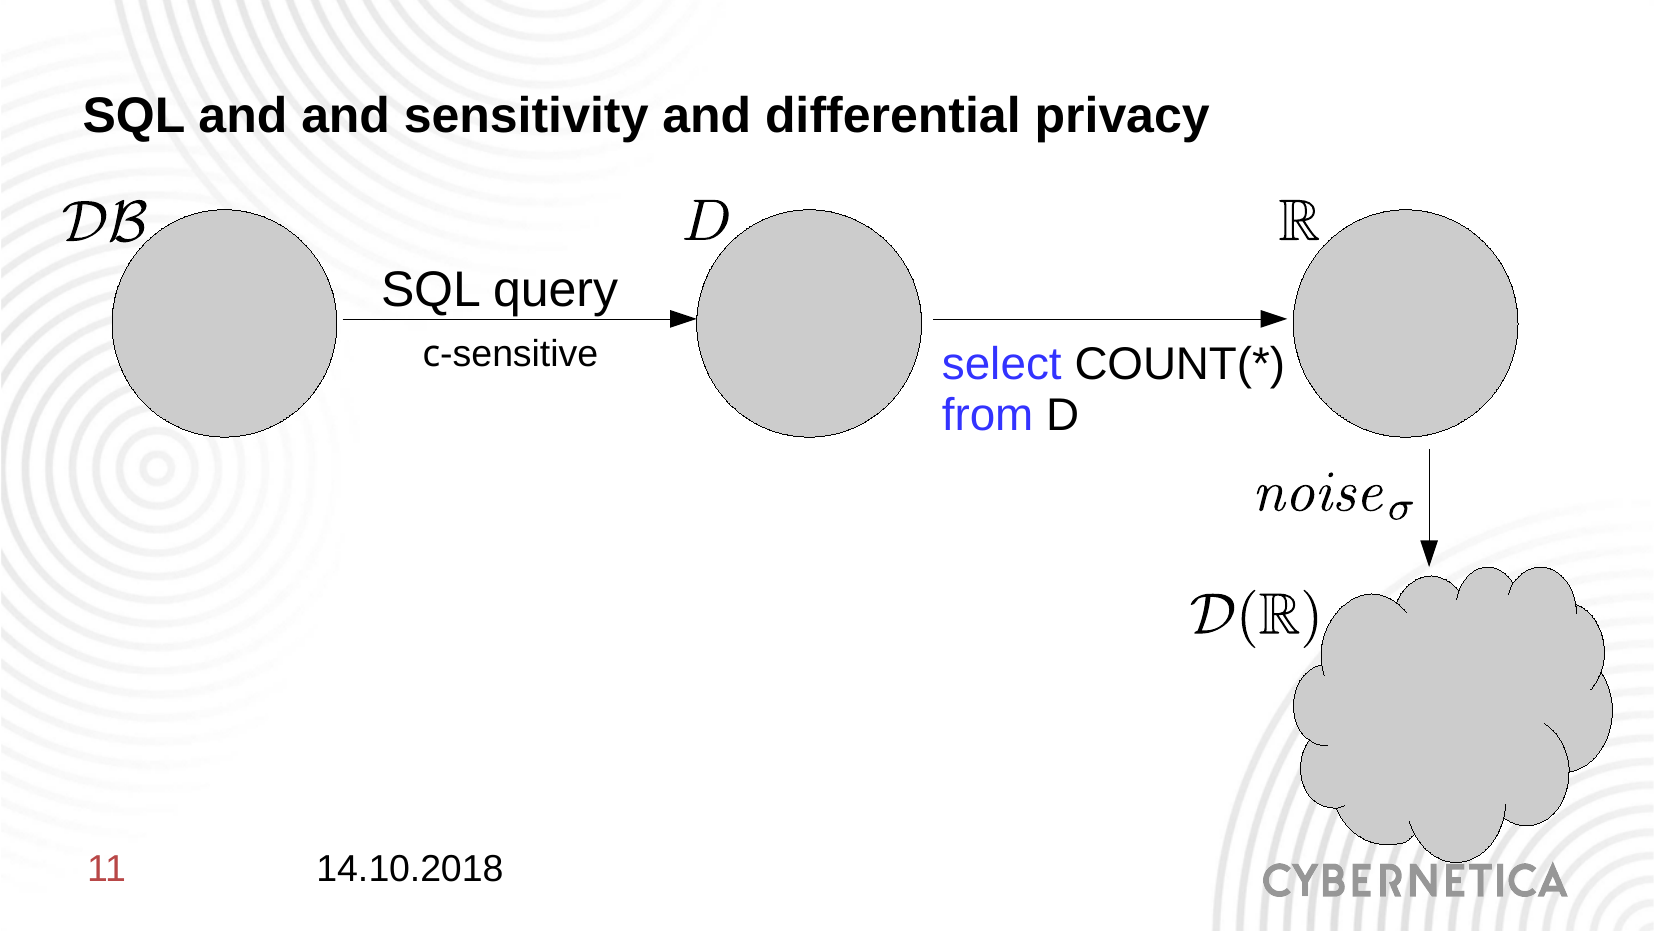

# SQL and and sensitivity and differential privacy
SQL query
c-sensitive
select COUNT(*) from D
11
01.04.2000